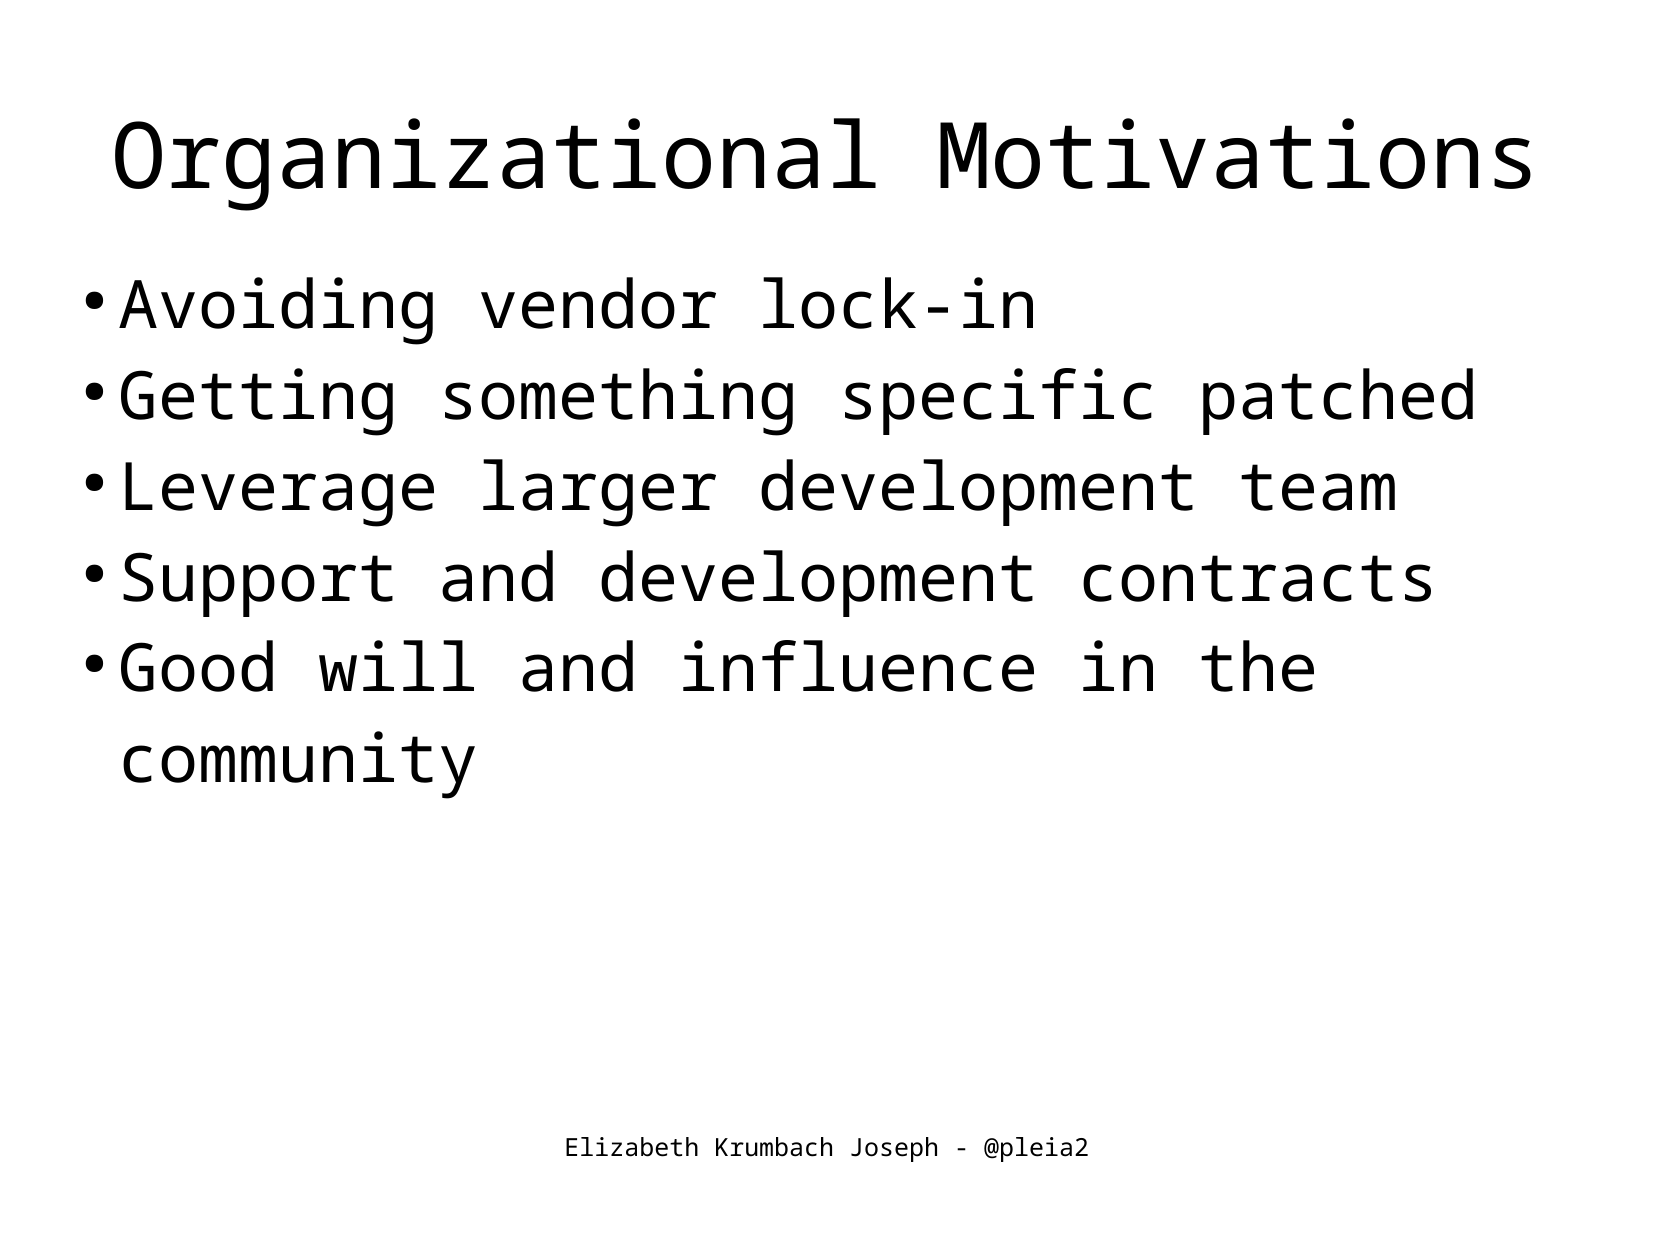

# Organizational Motivations
Avoiding vendor lock-in
Getting something specific patched
Leverage larger development team
Support and development contracts
Good will and influence in the community
Elizabeth Krumbach Joseph - @pleia2